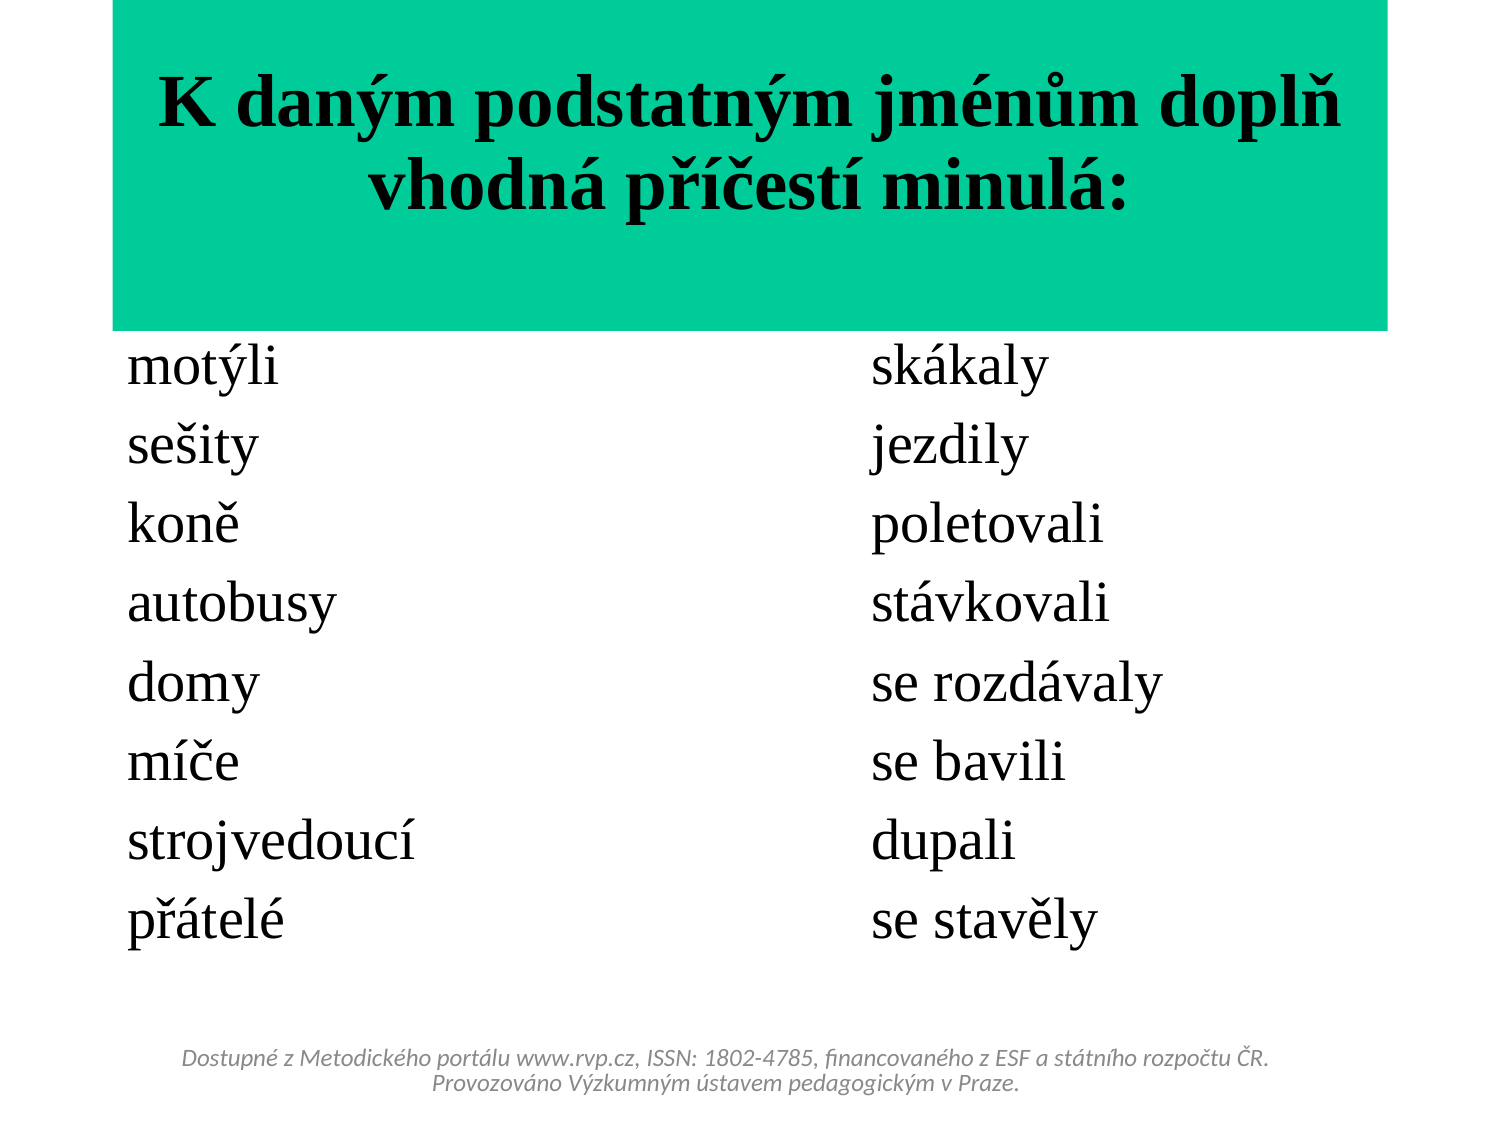

K daným podstatným jménům doplň vhodná příčestí minulá:
# motýli
sešity
koně
autobusy
domy
míče
strojvedoucí
přátelé
skákaly
jezdily
poletovali
stávkovali
se rozdávaly
se bavili
dupali
se stavěly
Dostupné z Metodického portálu www.rvp.cz, ISSN: 1802-4785, financovaného z ESF a státního rozpočtu ČR. Provozováno Výzkumným ústavem pedagogickým v Praze.